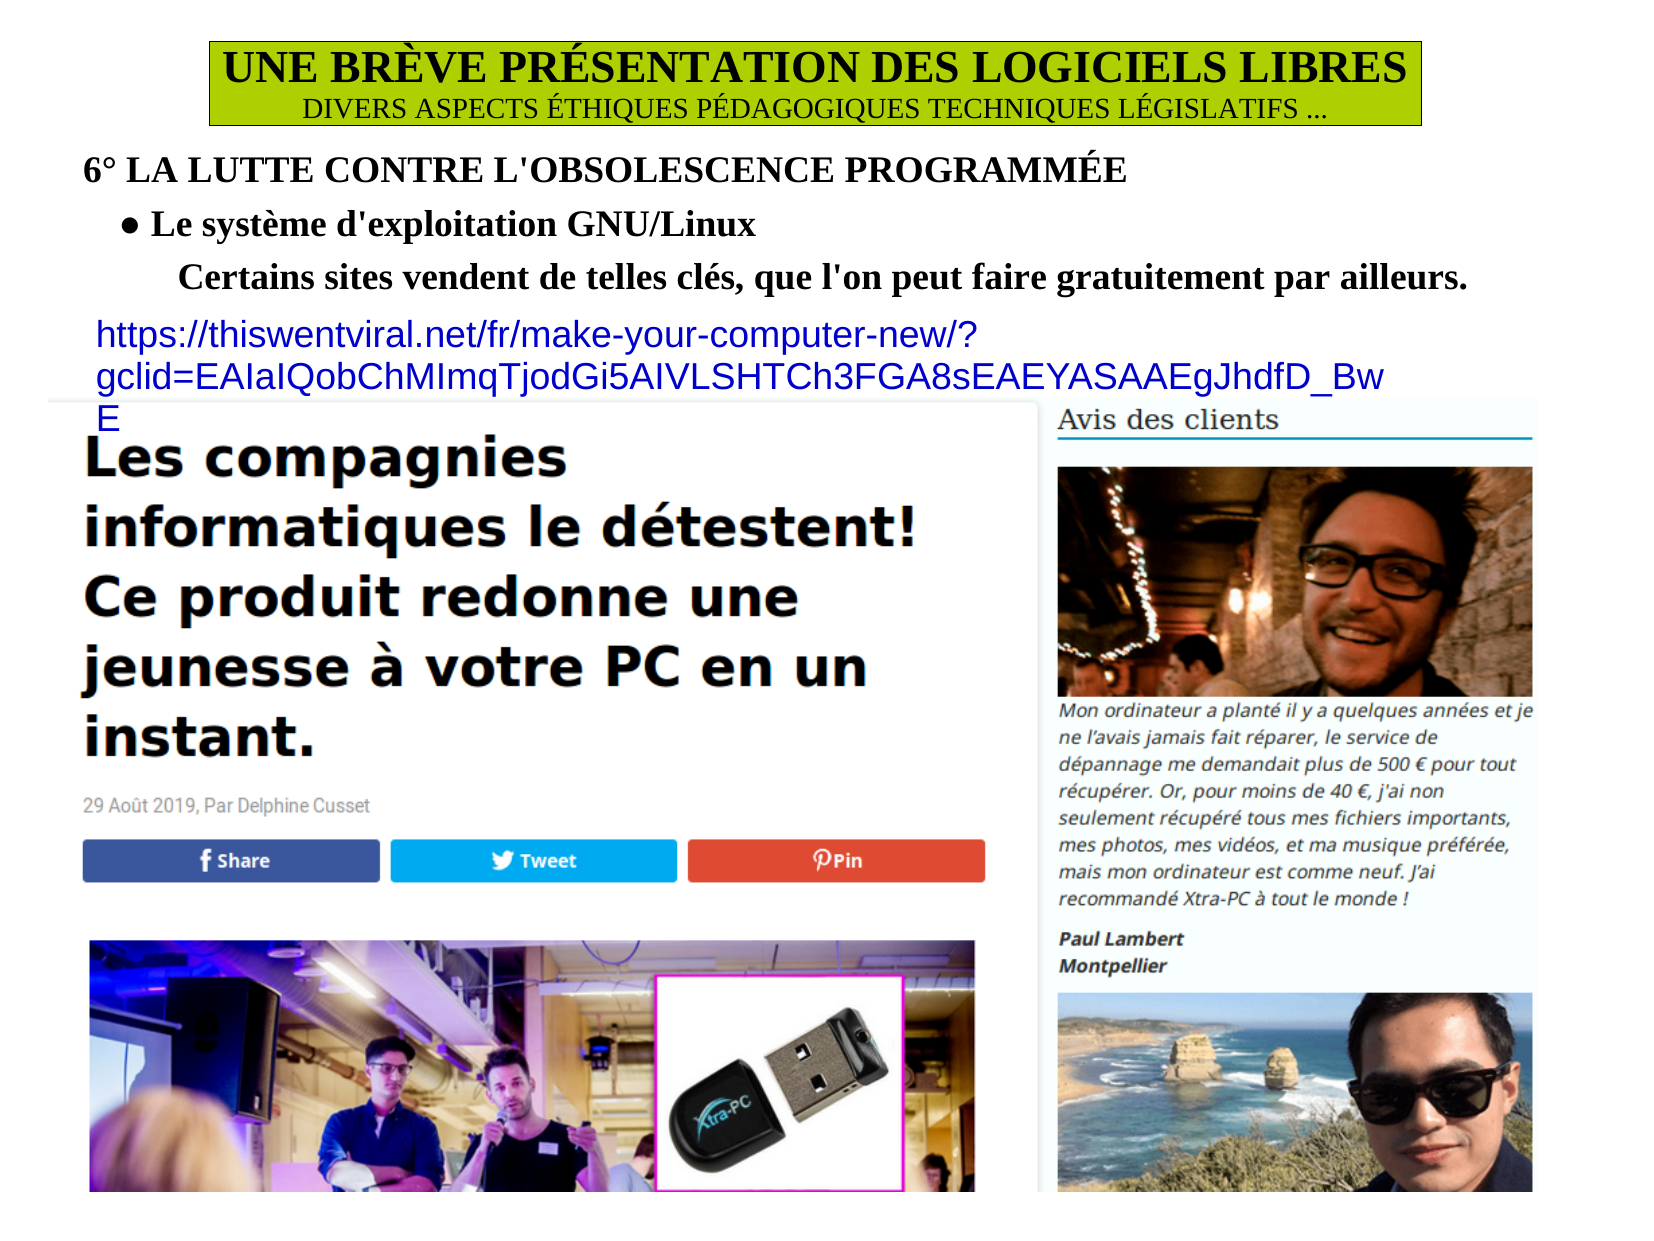

UNE BRÈVE PRÉSENTATION DES LOGICIELS LIBRES
DIVERS ASPECTS ÉTHIQUES PÉDAGOGIQUES TECHNIQUES LÉGISLATIFS ...
6° LA LUTTE CONTRE L'OBSOLESCENCE PROGRAMMÉE
● Le système d'exploitation GNU/Linux
Certains sites vendent de telles clés, que l'on peut faire gratuitement par ailleurs.
https://thiswentviral.net/fr/make-your-computer-new/?gclid=EAIaIQobChMImqTjodGi5AIVLSHTCh3FGA8sEAEYASAAEgJhdfD_BwE